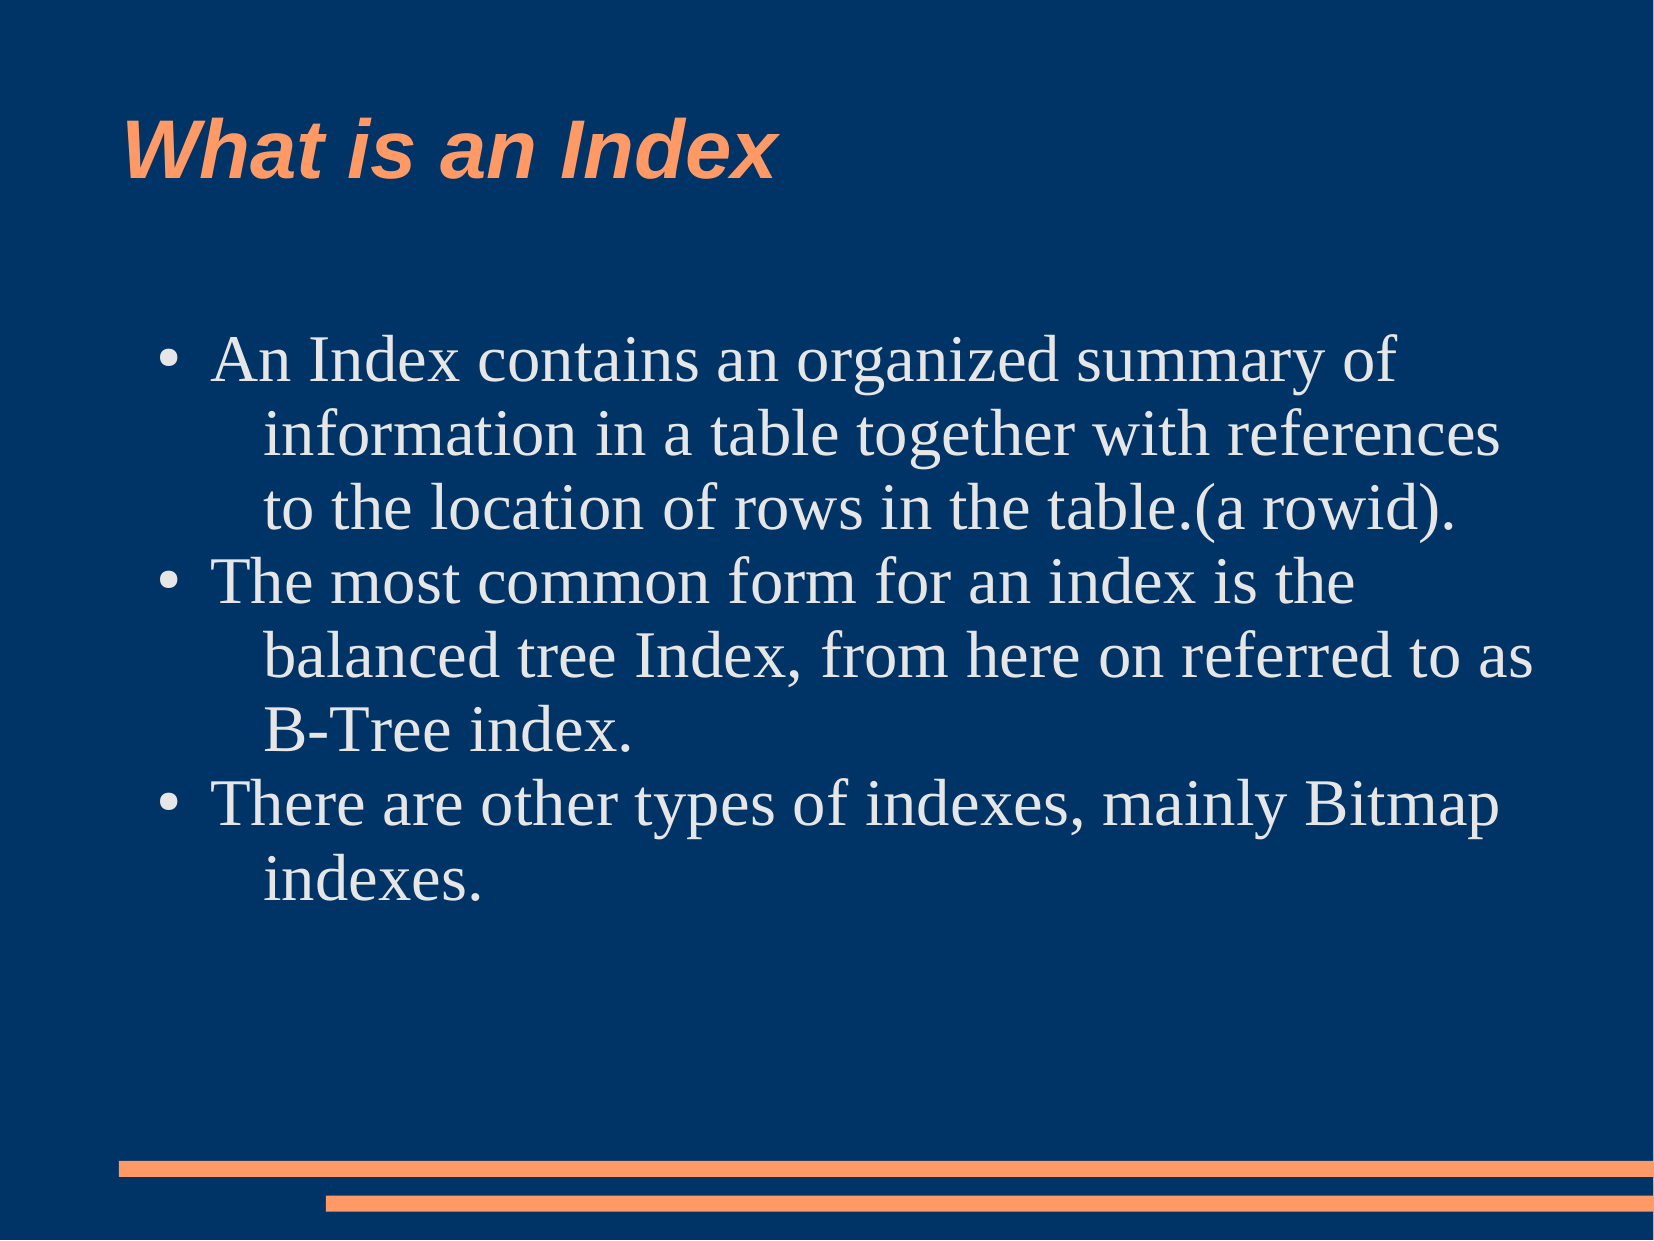

# What is an Index
An Index contains an organized summary of information in a table together with references to the location of rows in the table.(a rowid).
The most common form for an index is the balanced tree Index, from here on referred to as B-Tree index.
There are other types of indexes, mainly Bitmap indexes.